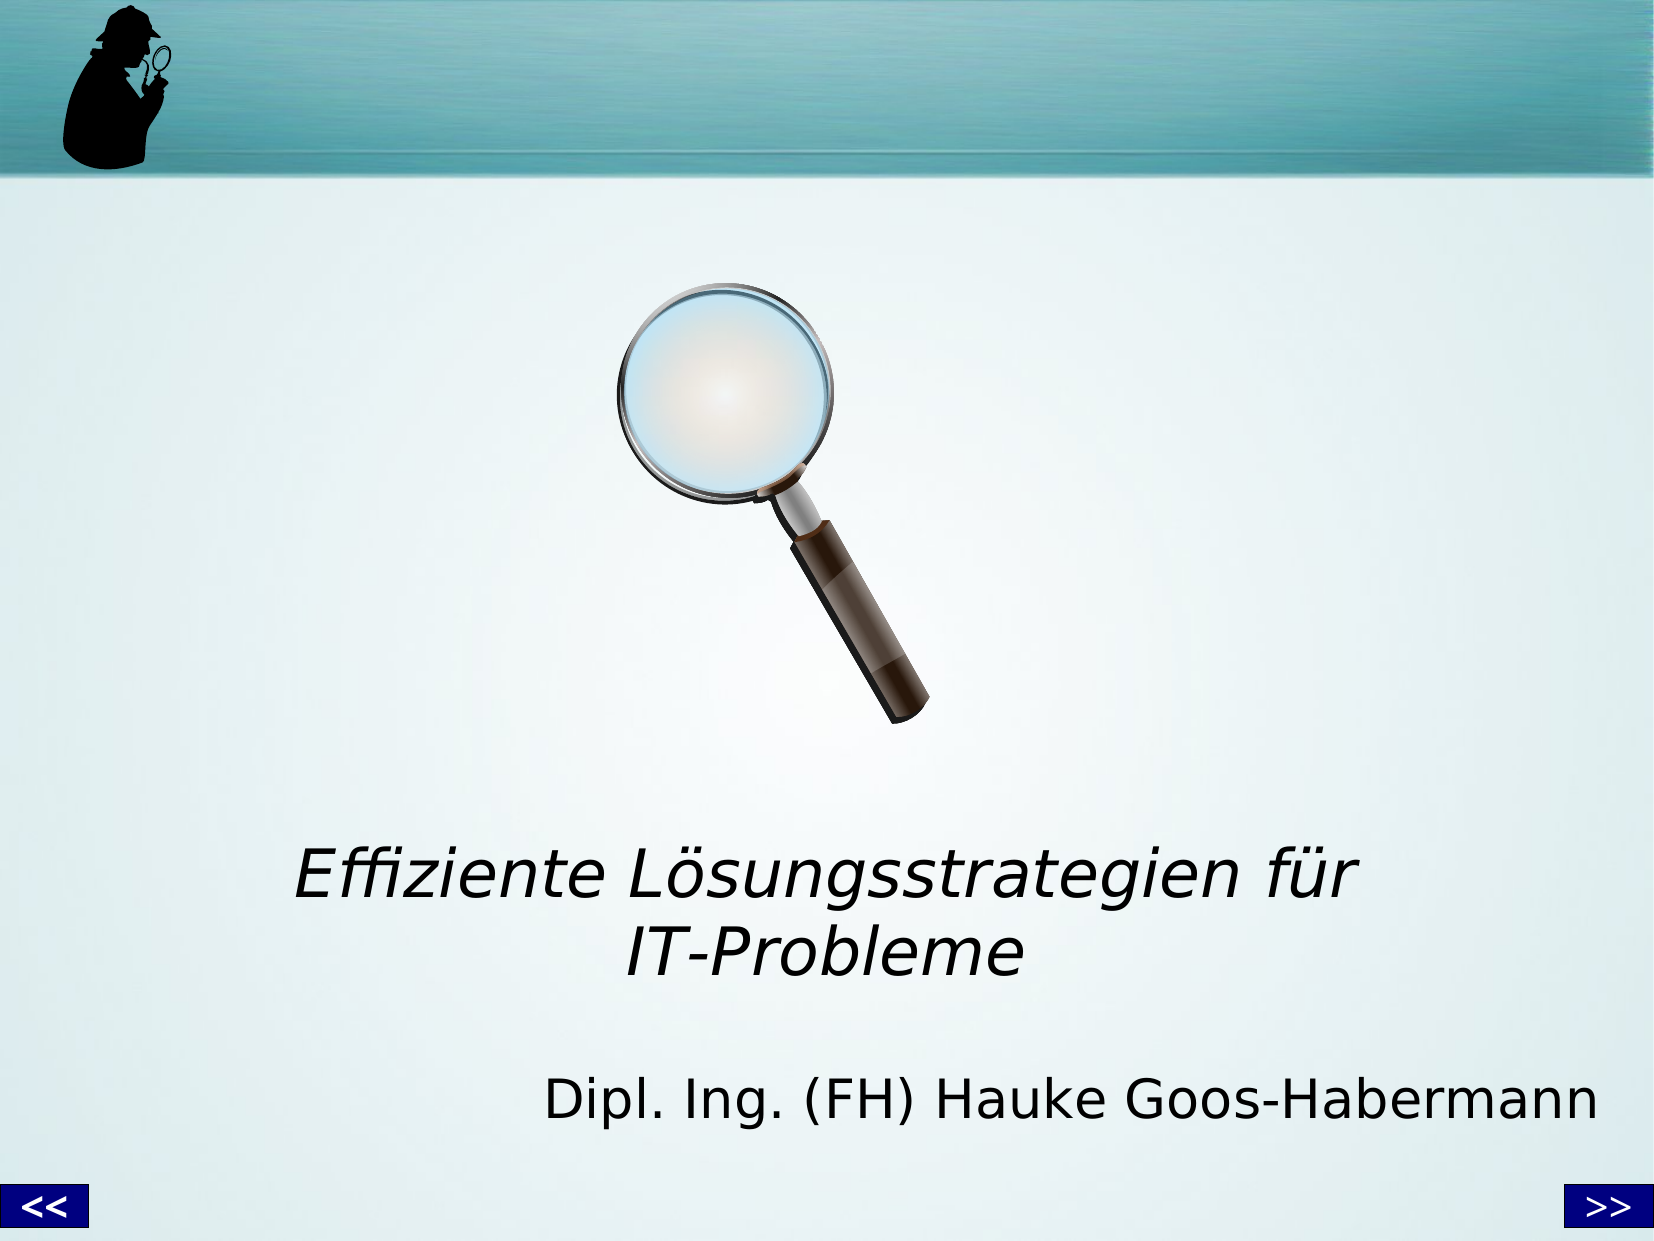

Effiziente Lösungsstrategien für
IT-Probleme
Dipl. Ing. (FH) Hauke Goos-Habermann